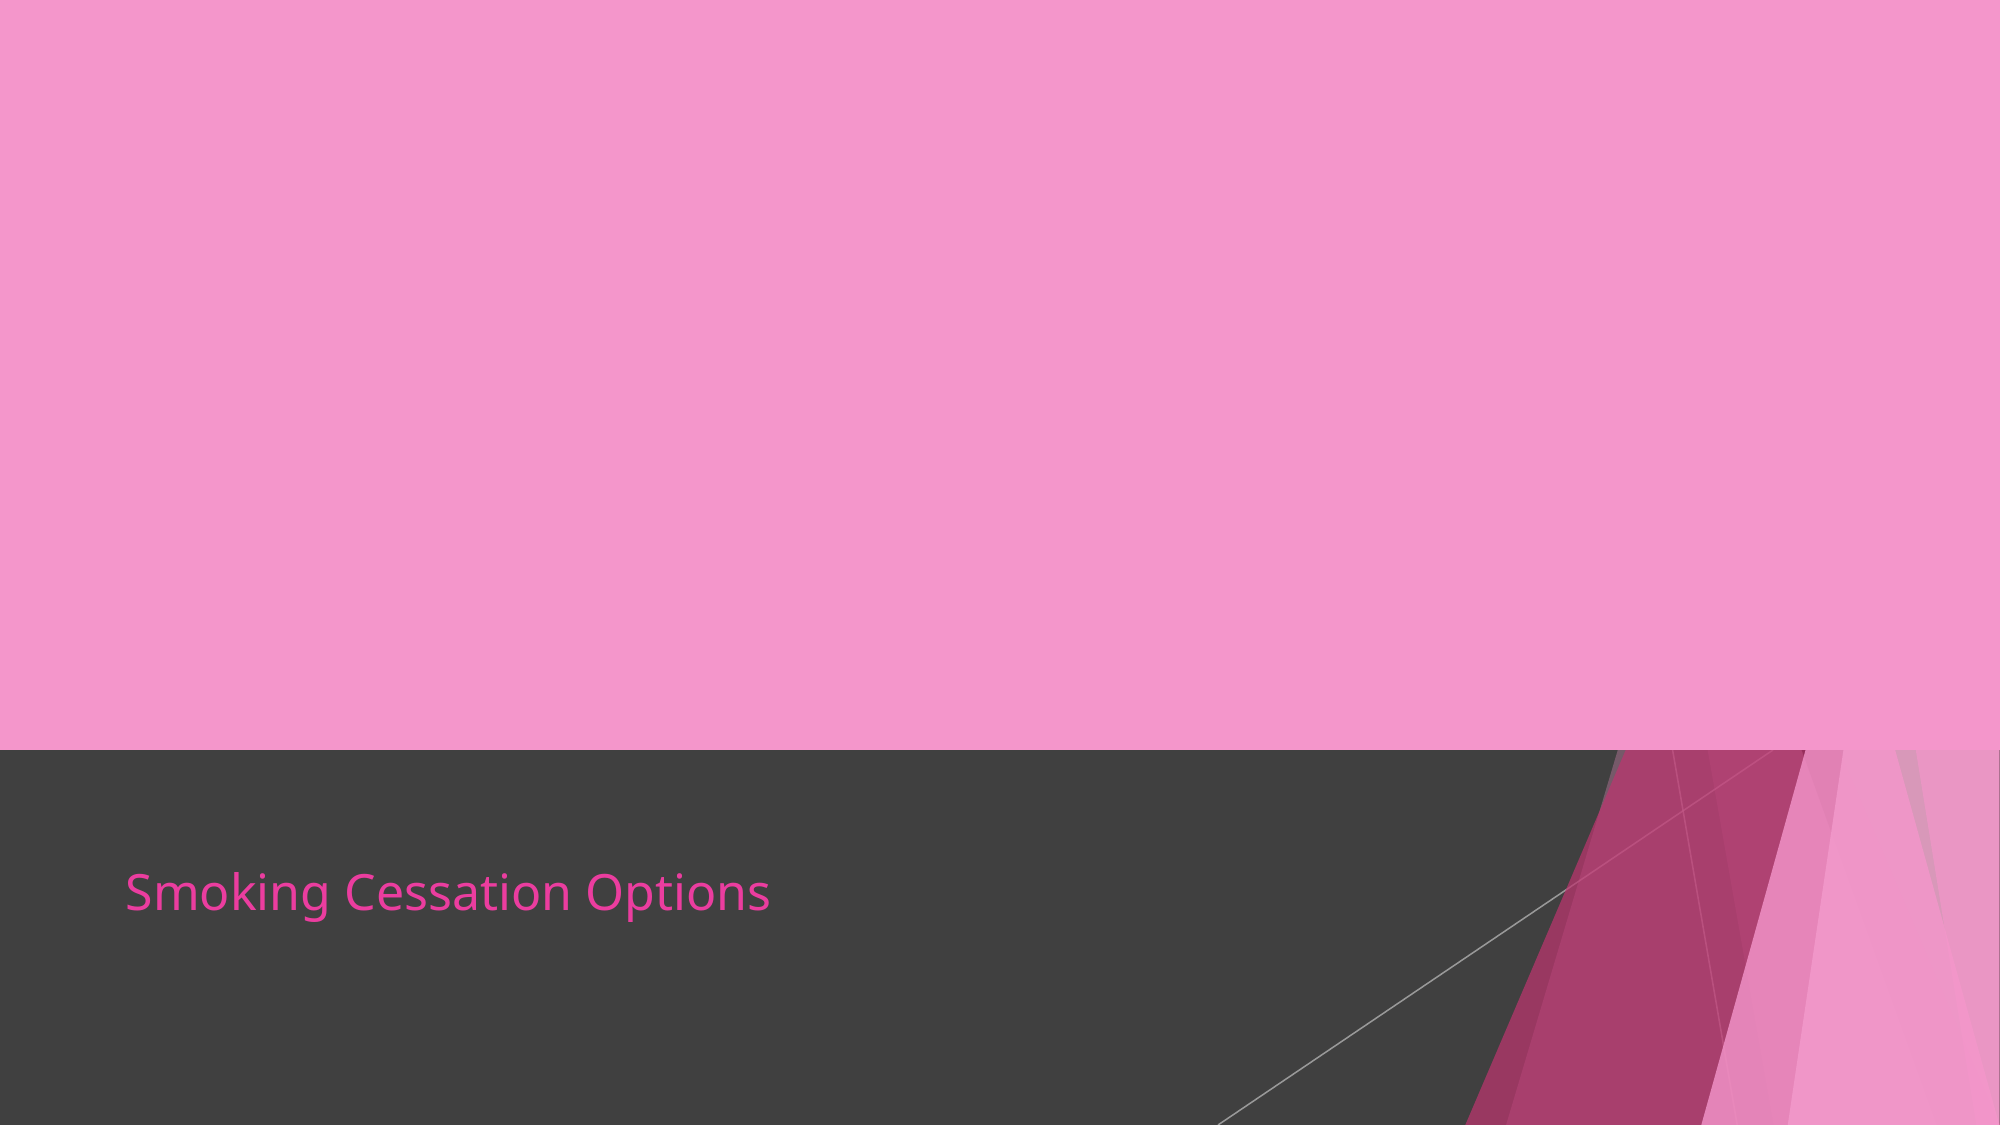

Buddy up!
Support for cessation
Incentive to stop
# Smoking Cessation Options